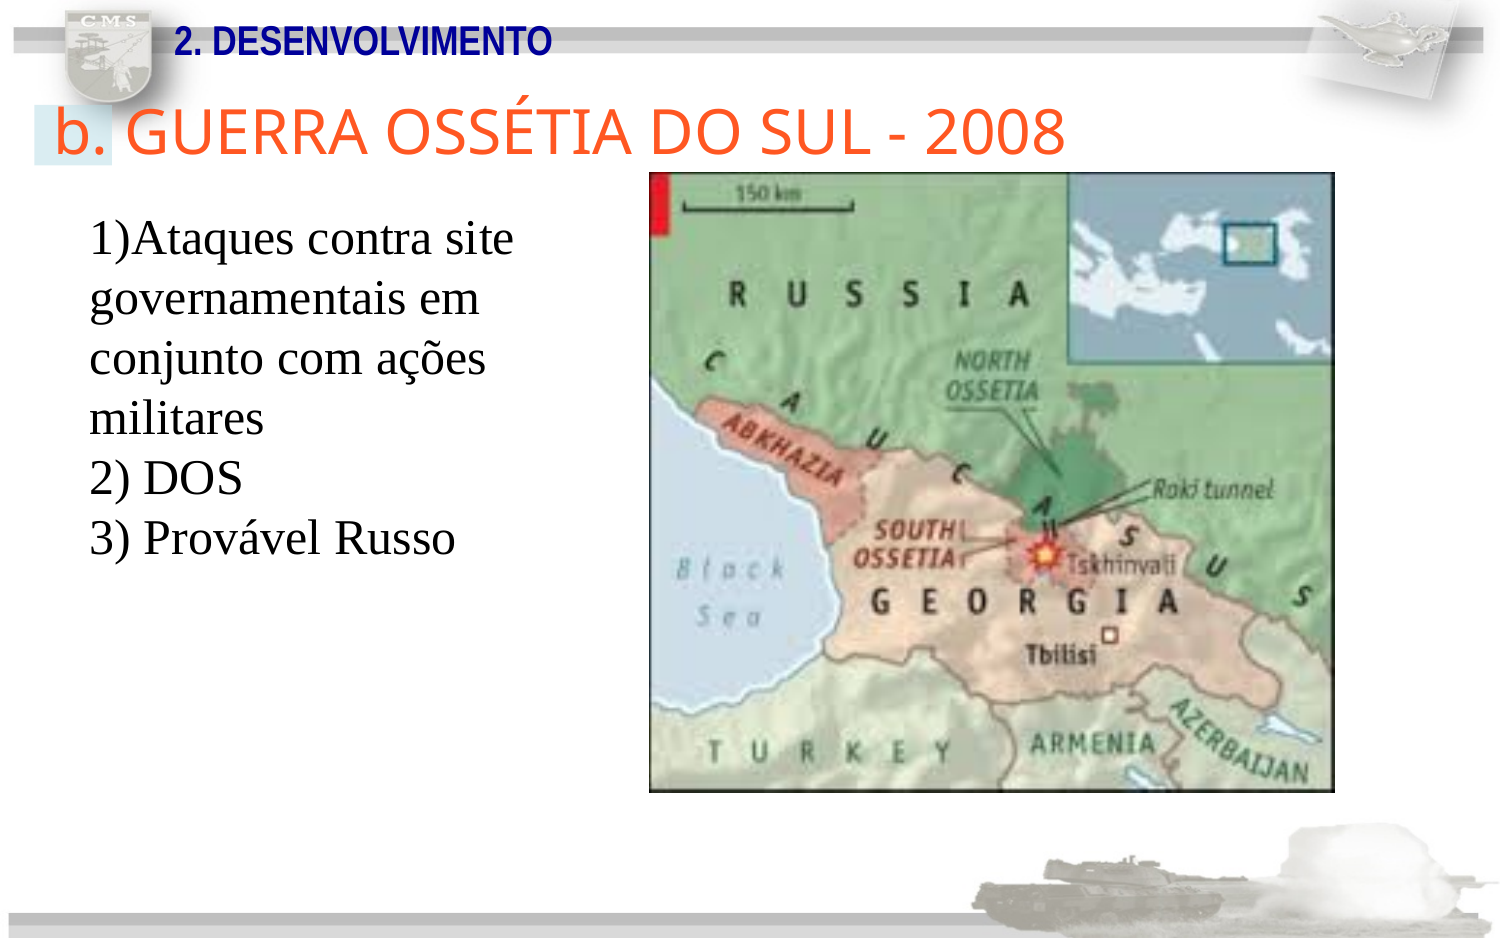

2. DESENVOLVIMENTO
b. GUERRA OSSÉTIA DO SUL - 2008
1)Ataques contra site governamentais em conjunto com ações militares
2) DOS
3) Provável Russo